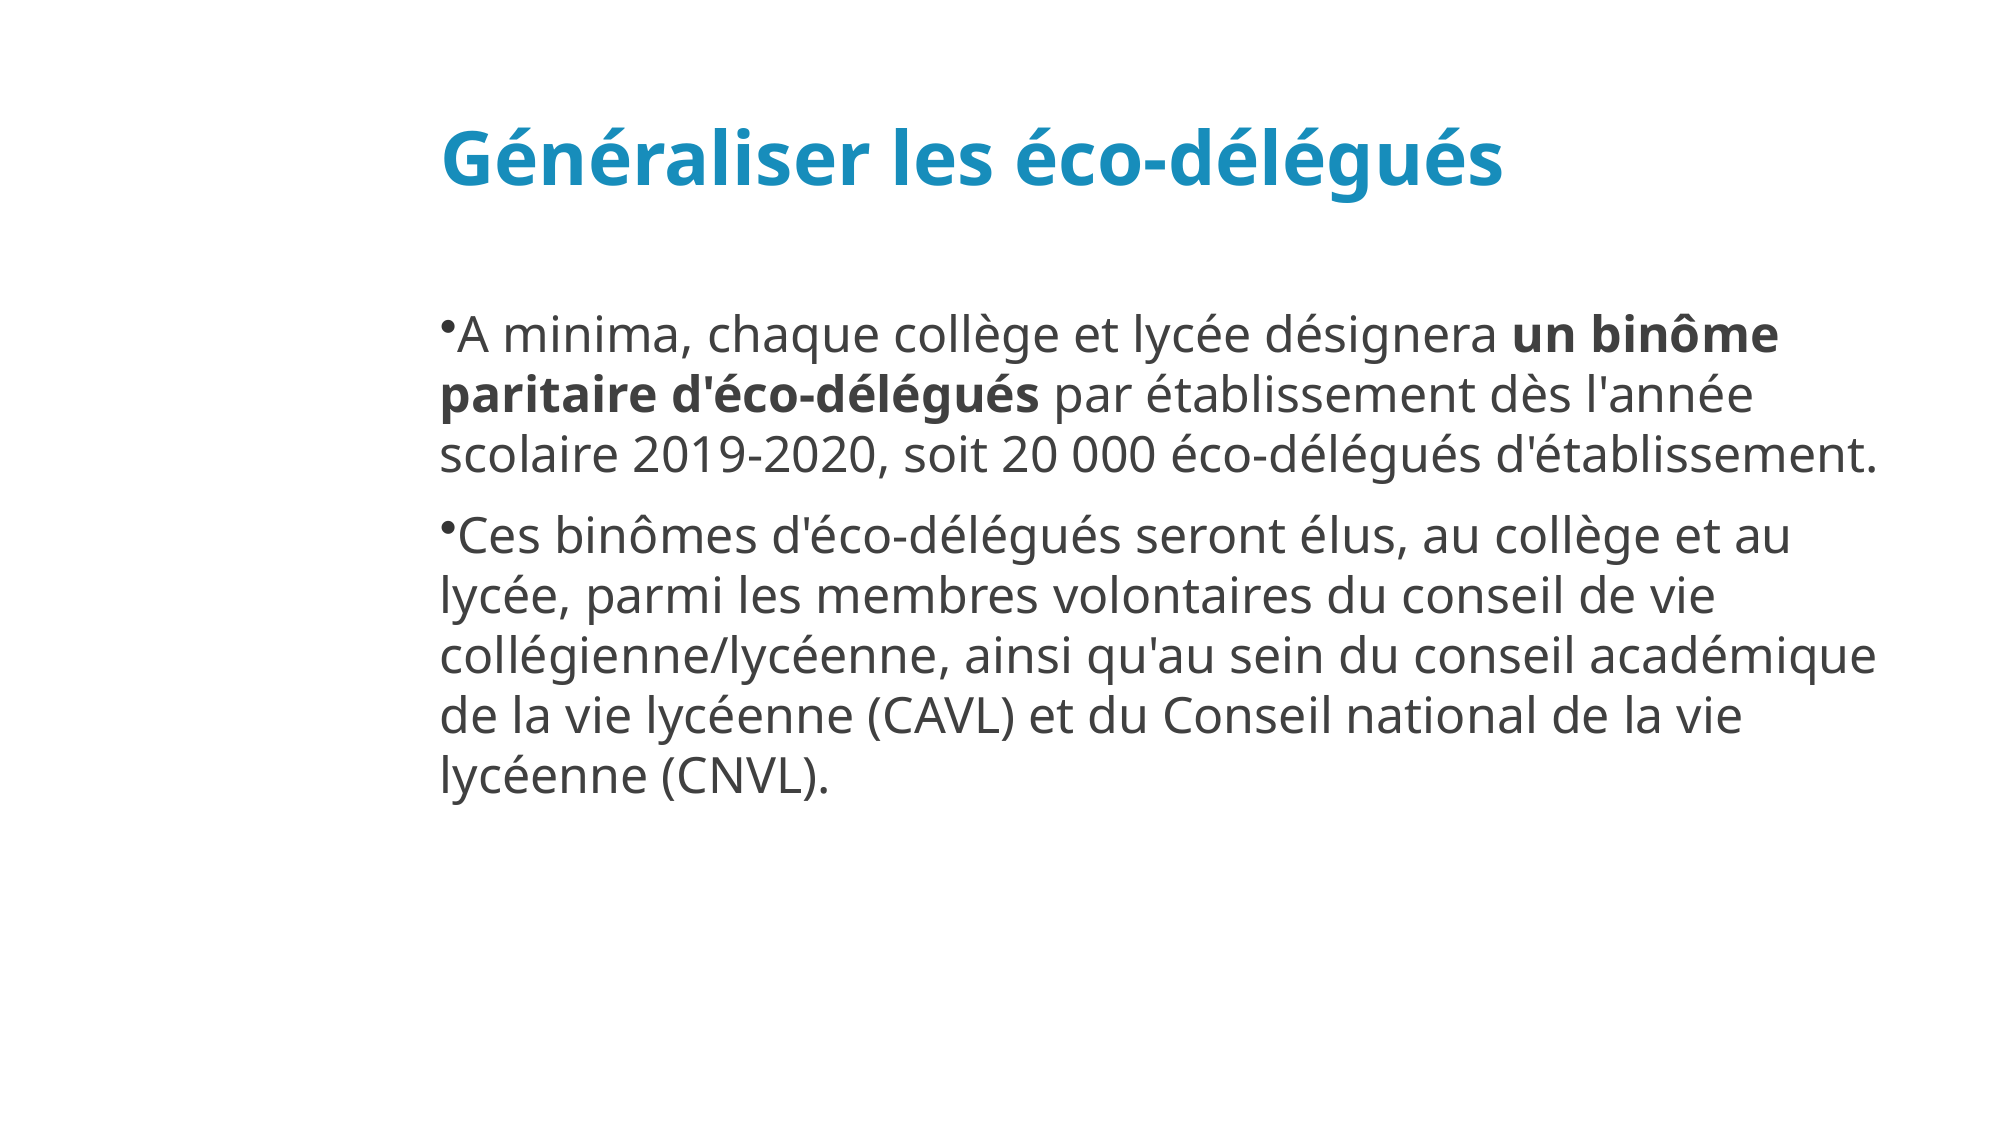

# Généraliser les éco-délégués
A minima, chaque collège et lycée désignera un binôme paritaire d'éco-délégués par établissement dès l'année scolaire 2019-2020, soit 20 000 éco-délégués d'établissement.
Ces binômes d'éco-délégués seront élus, au collège et au lycée, parmi les membres volontaires du conseil de vie collégienne/lycéenne, ainsi qu'au sein du conseil académique de la vie lycéenne (CAVL) et du Conseil national de la vie lycéenne (CNVL).